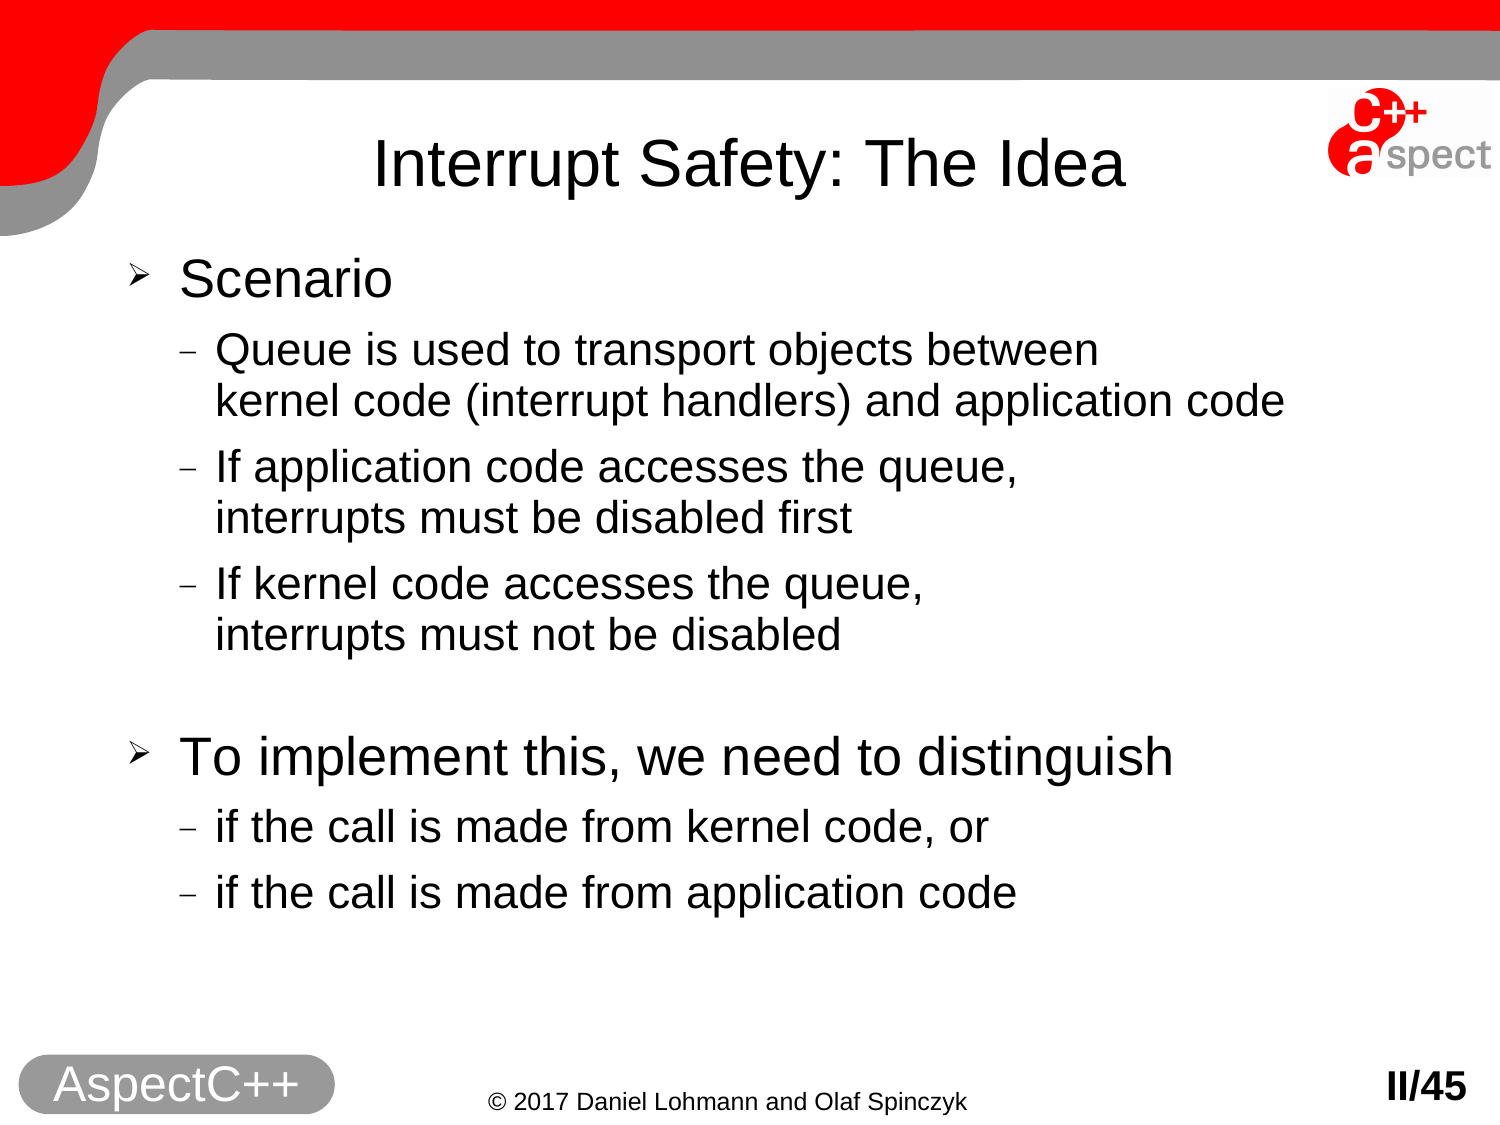

# Interrupt Safety: The Idea
Scenario
Queue is used to transport objects between
kernel code (interrupt handlers) and application code
If application code accesses the queue,
interrupts must be disabled first
If kernel code accesses the queue,
interrupts must not be disabled
To implement this, we need to distinguish
if the call is made from kernel code, or
if the call is made from application code